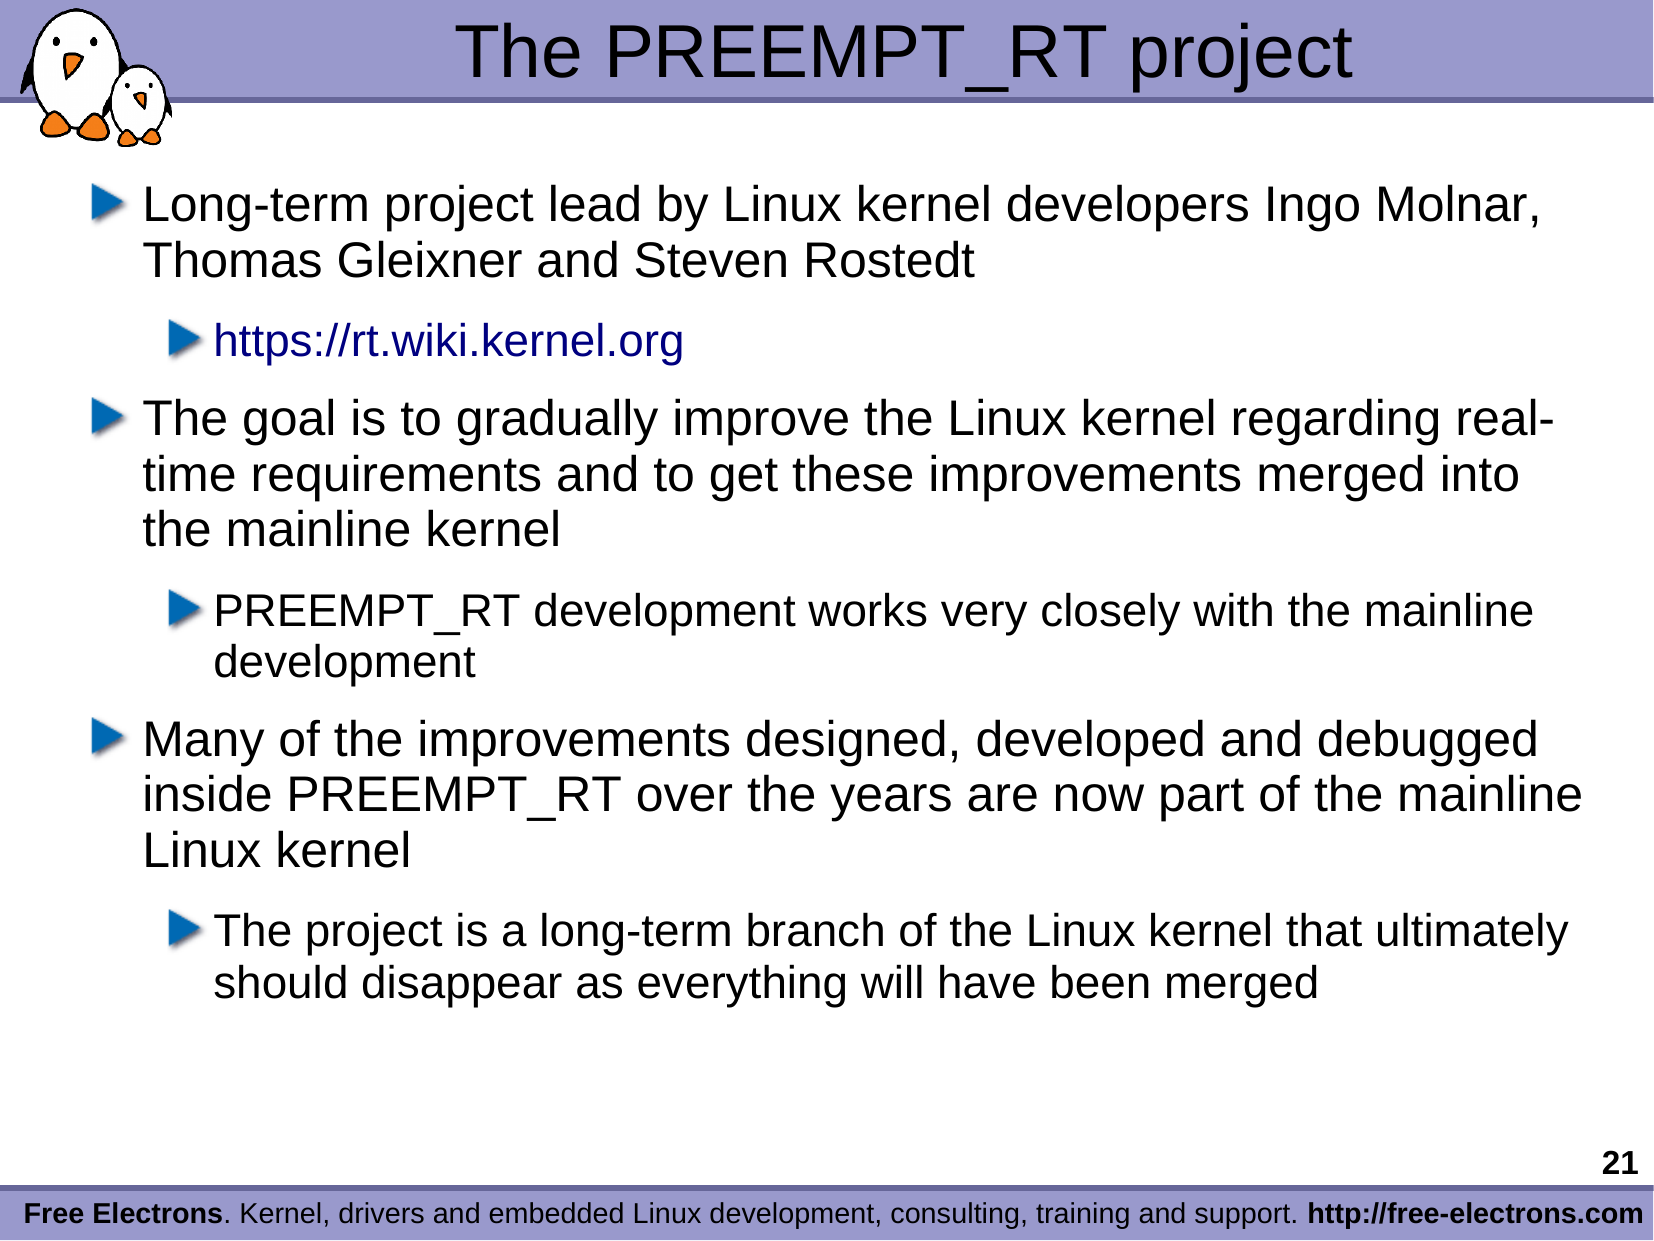

# The PREEMPT_RT project
Long-term project lead by Linux kernel developers Ingo Molnar, Thomas Gleixner and Steven Rostedt
https://rt.wiki.kernel.org
The goal is to gradually improve the Linux kernel regarding real-time requirements and to get these improvements merged into the mainline kernel
PREEMPT_RT development works very closely with the mainline development
Many of the improvements designed, developed and debugged inside PREEMPT_RT over the years are now part of the mainline Linux kernel
The project is a long-term branch of the Linux kernel that ultimately should disappear as everything will have been merged